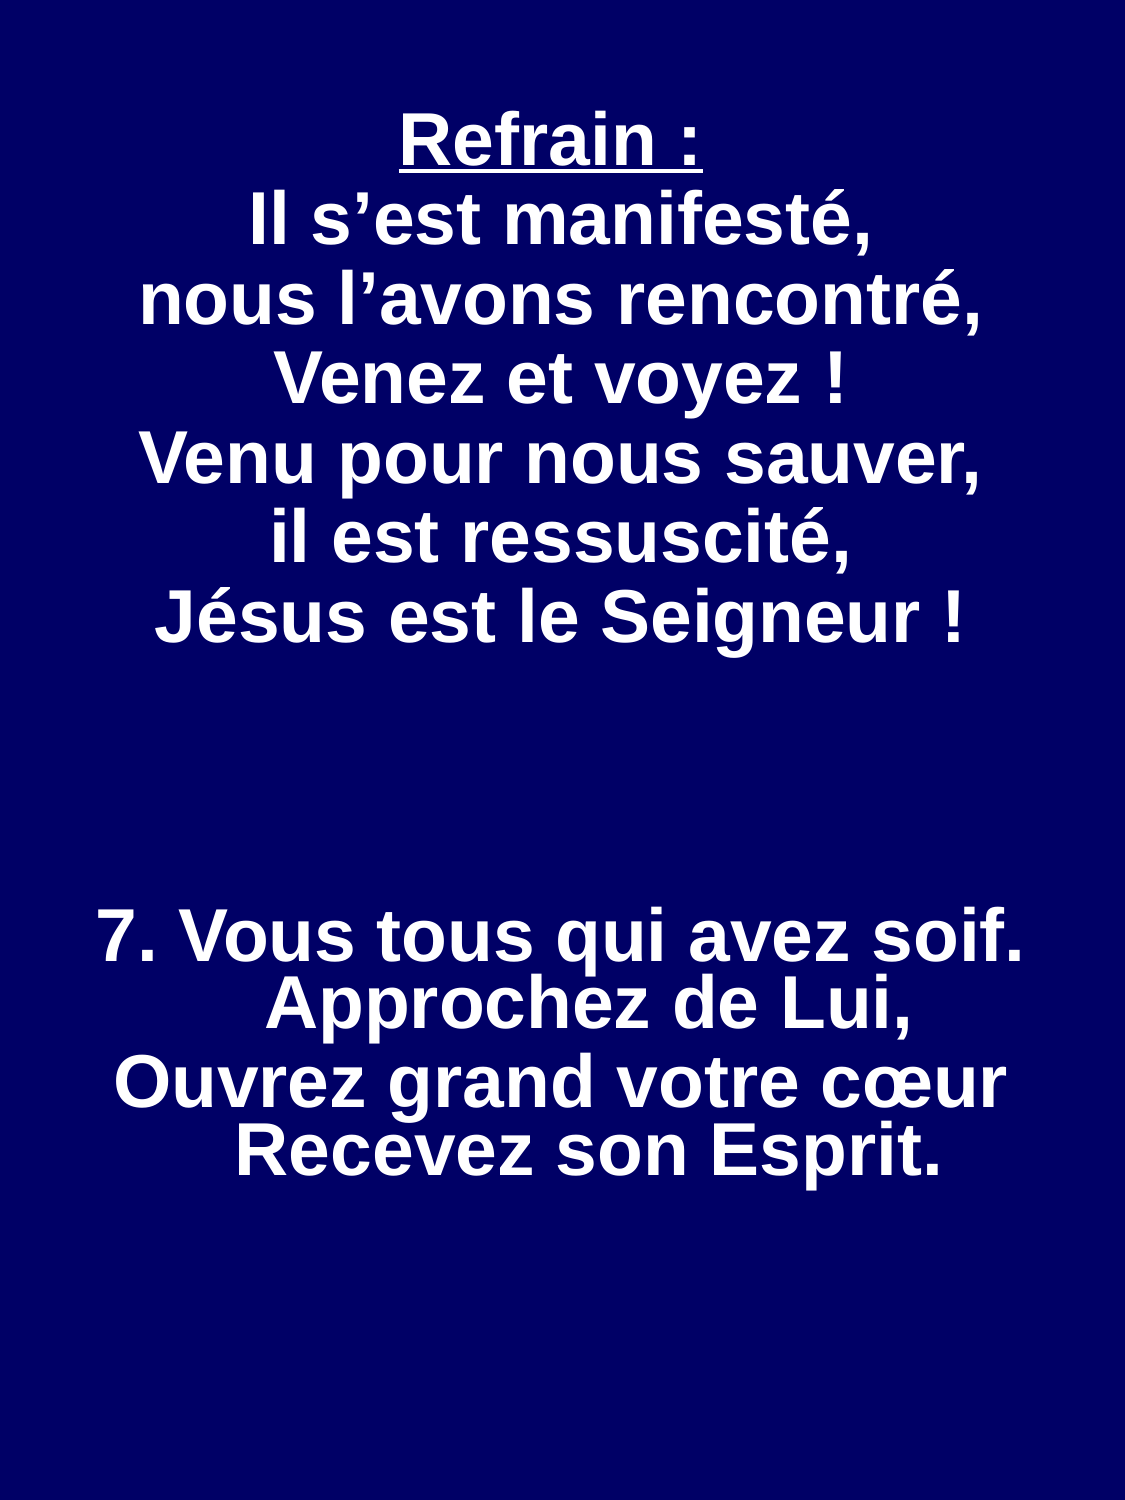

Refrain :
Il s’est manifesté,
nous l’avons rencontré,
Venez et voyez !
Venu pour nous sauver,
il est ressuscité,
Jésus est le Seigneur !
7. Vous tous qui avez soif. Approchez de Lui,
Ouvrez grand votre cœur Recevez son Esprit.